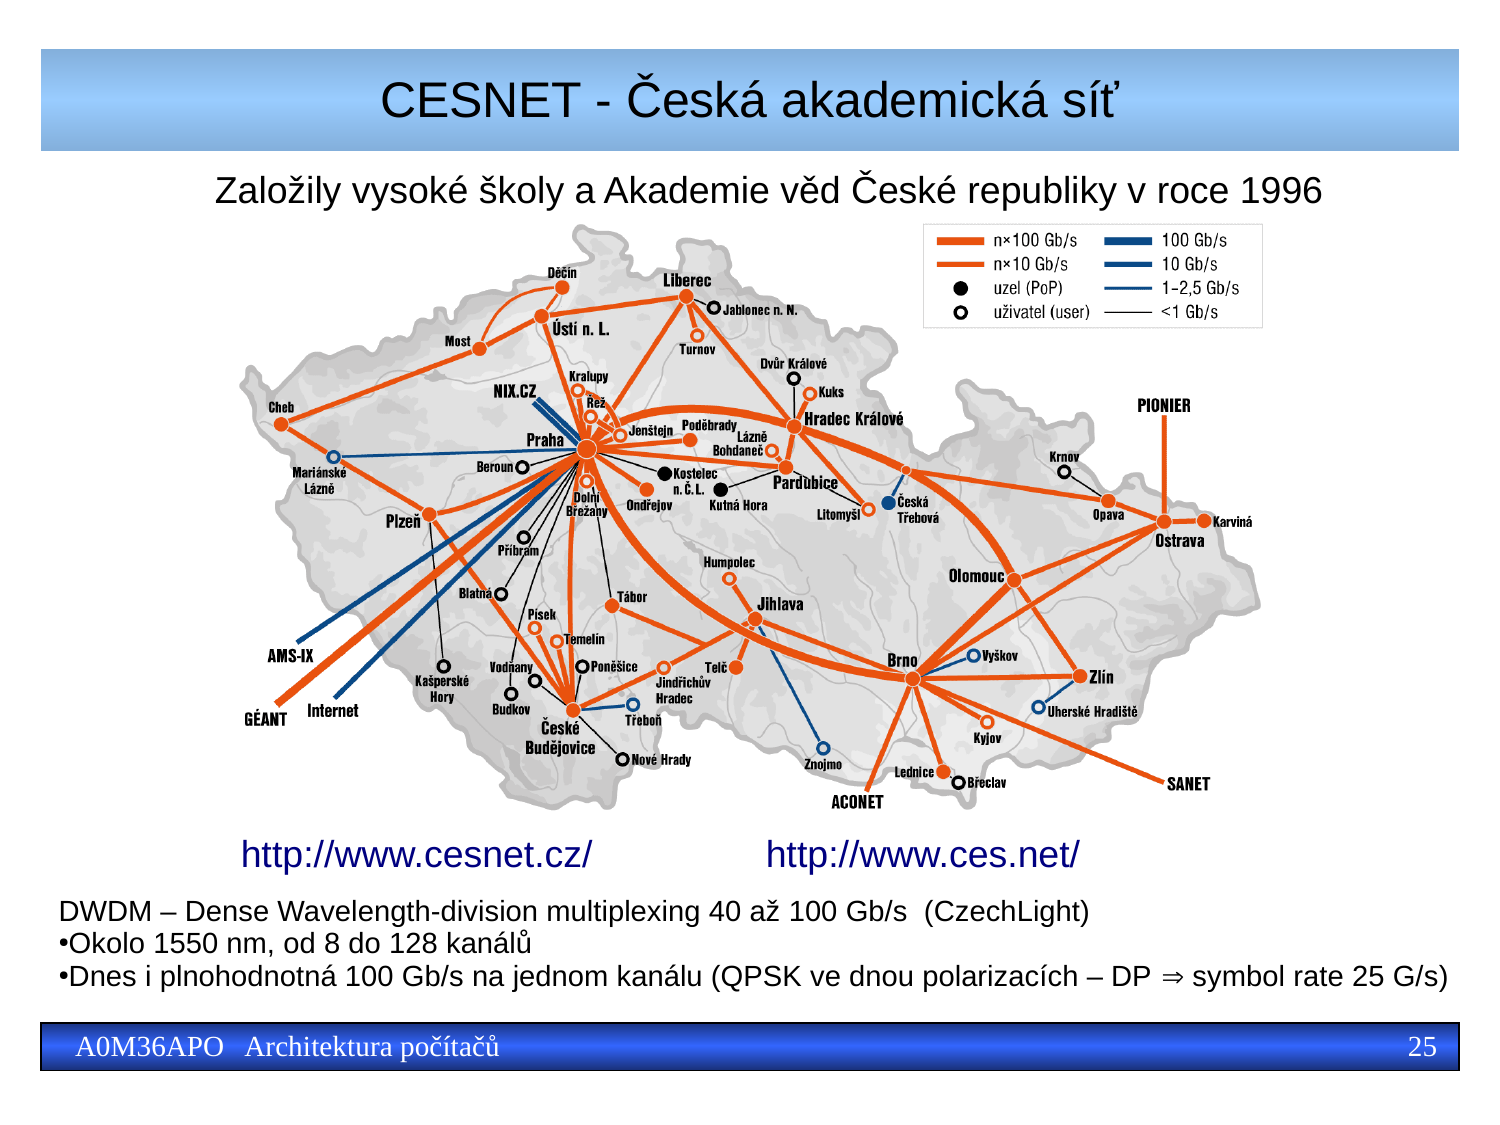

# CESNET - Česká akademická síť
Založily vysoké školy a Akademie věd České republiky v roce 1996
http://www.cesnet.cz/			http://www.ces.net/
DWDM – Dense Wavelength-division multiplexing 40 až 100 Gb/s (CzechLight)
Okolo 1550 nm, od 8 do 128 kanálů
Dnes i plnohodnotná 100 Gb/s na jednom kanálu (QPSK ve dnou polarizacích – DP ⇒ symbol rate 25 G/s)
A0M36APO Architektura počítačů
25